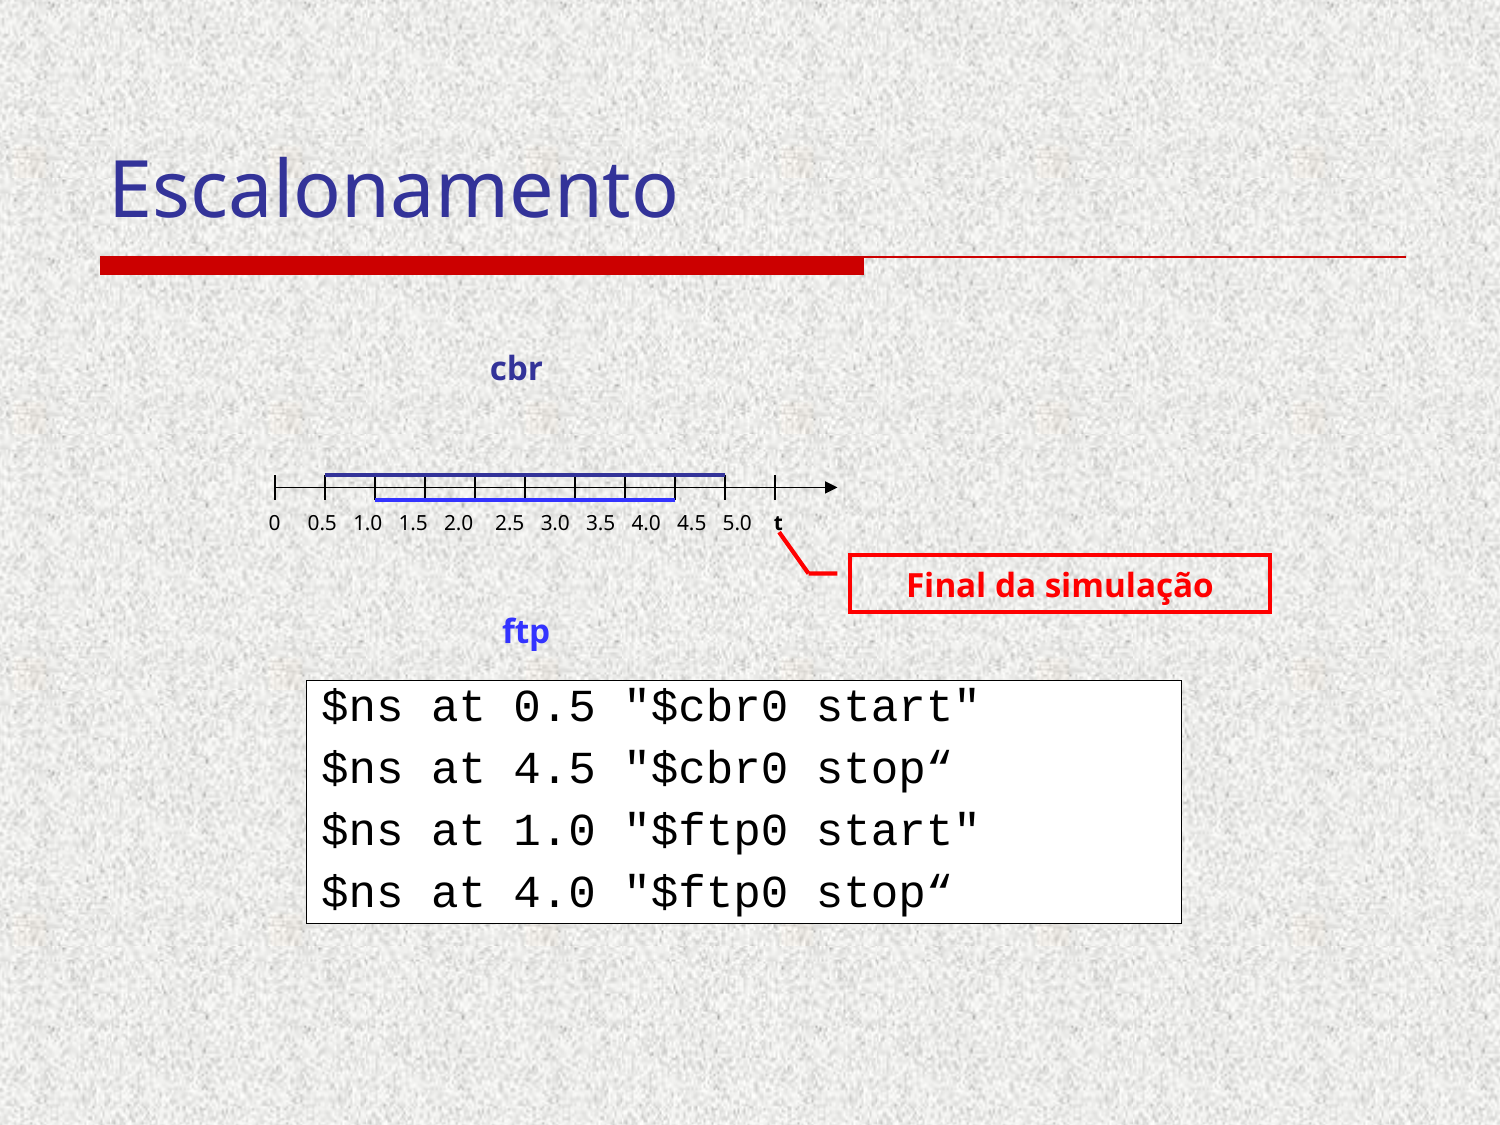

# Escalonamento
cbr
 0 0.5 1.0 1.5 2.0 2.5 3.0 3.5 4.0 4.5 5.0 t
Final da simulação
ftp
$ns at 0.5 "$cbr0 start"
$ns at 4.5 "$cbr0 stop“
$ns at 1.0 "$ftp0 start"
$ns at 4.0 "$ftp0 stop“